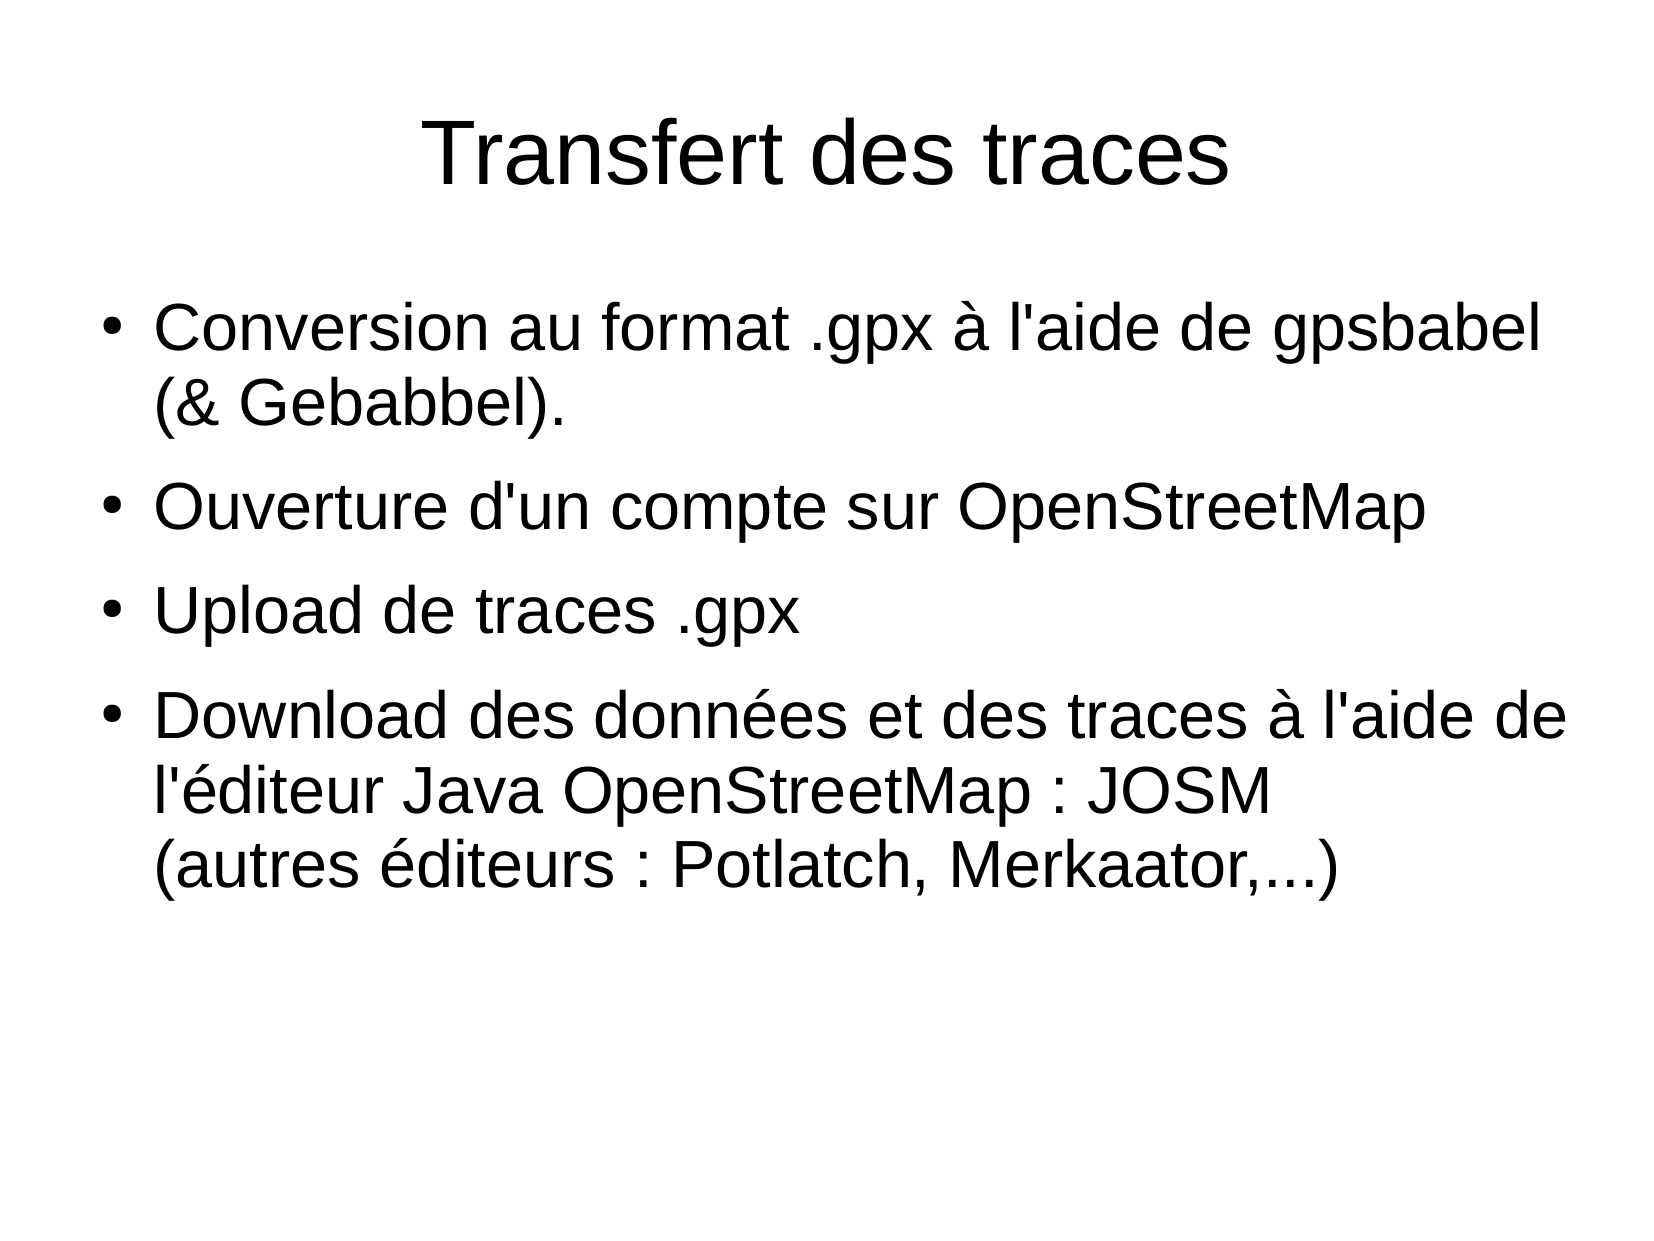

# Transfert des traces
Conversion au format .gpx à l'aide de gpsbabel (& Gebabbel).
Ouverture d'un compte sur OpenStreetMap
Upload de traces .gpx
Download des données et des traces à l'aide de l'éditeur Java OpenStreetMap : JOSM
(autres éditeurs : Potlatch, Merkaator,...)